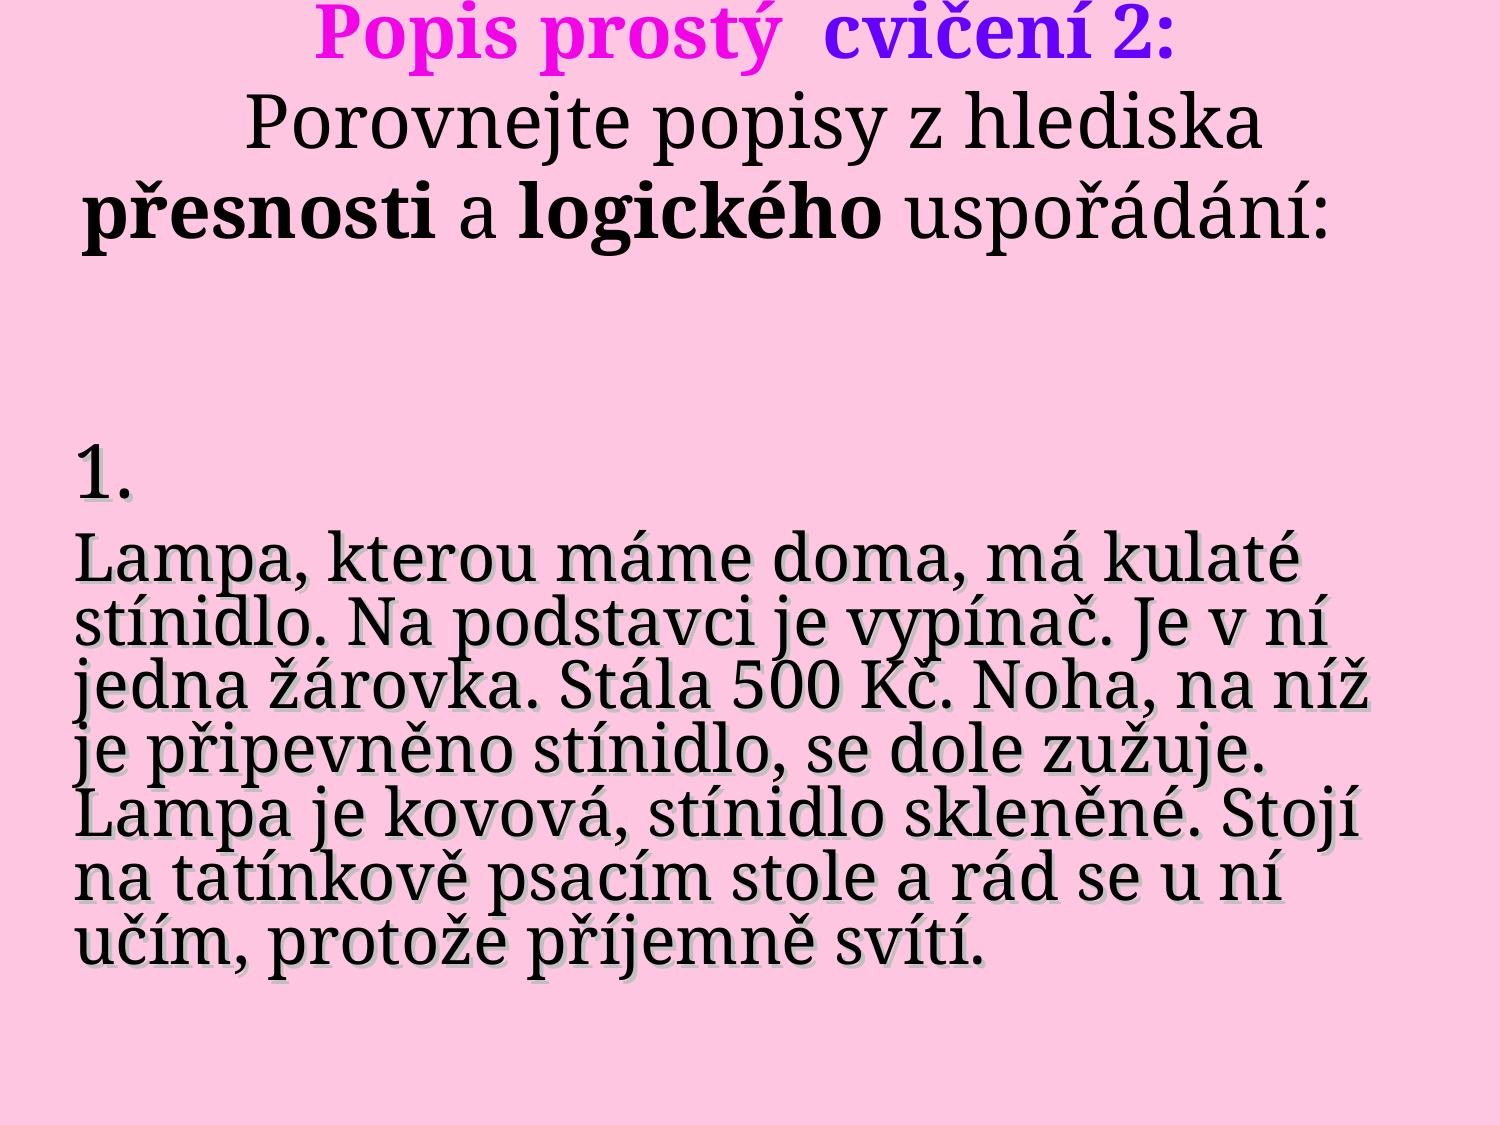

# Popis prostý cvičení 2: Porovnejte popisy z hlediska přesnosti a logického uspořádání:
1.
Lampa, kterou máme doma, má kulaté stínidlo. Na podstavci je vypínač. Je v ní jedna žárovka. Stála 500 Kč. Noha, na níž je připevněno stínidlo, se dole zužuje. Lampa je kovová, stínidlo skleněné. Stojí na tatínkově psacím stole a rád se u ní učím, protože příjemně svítí.